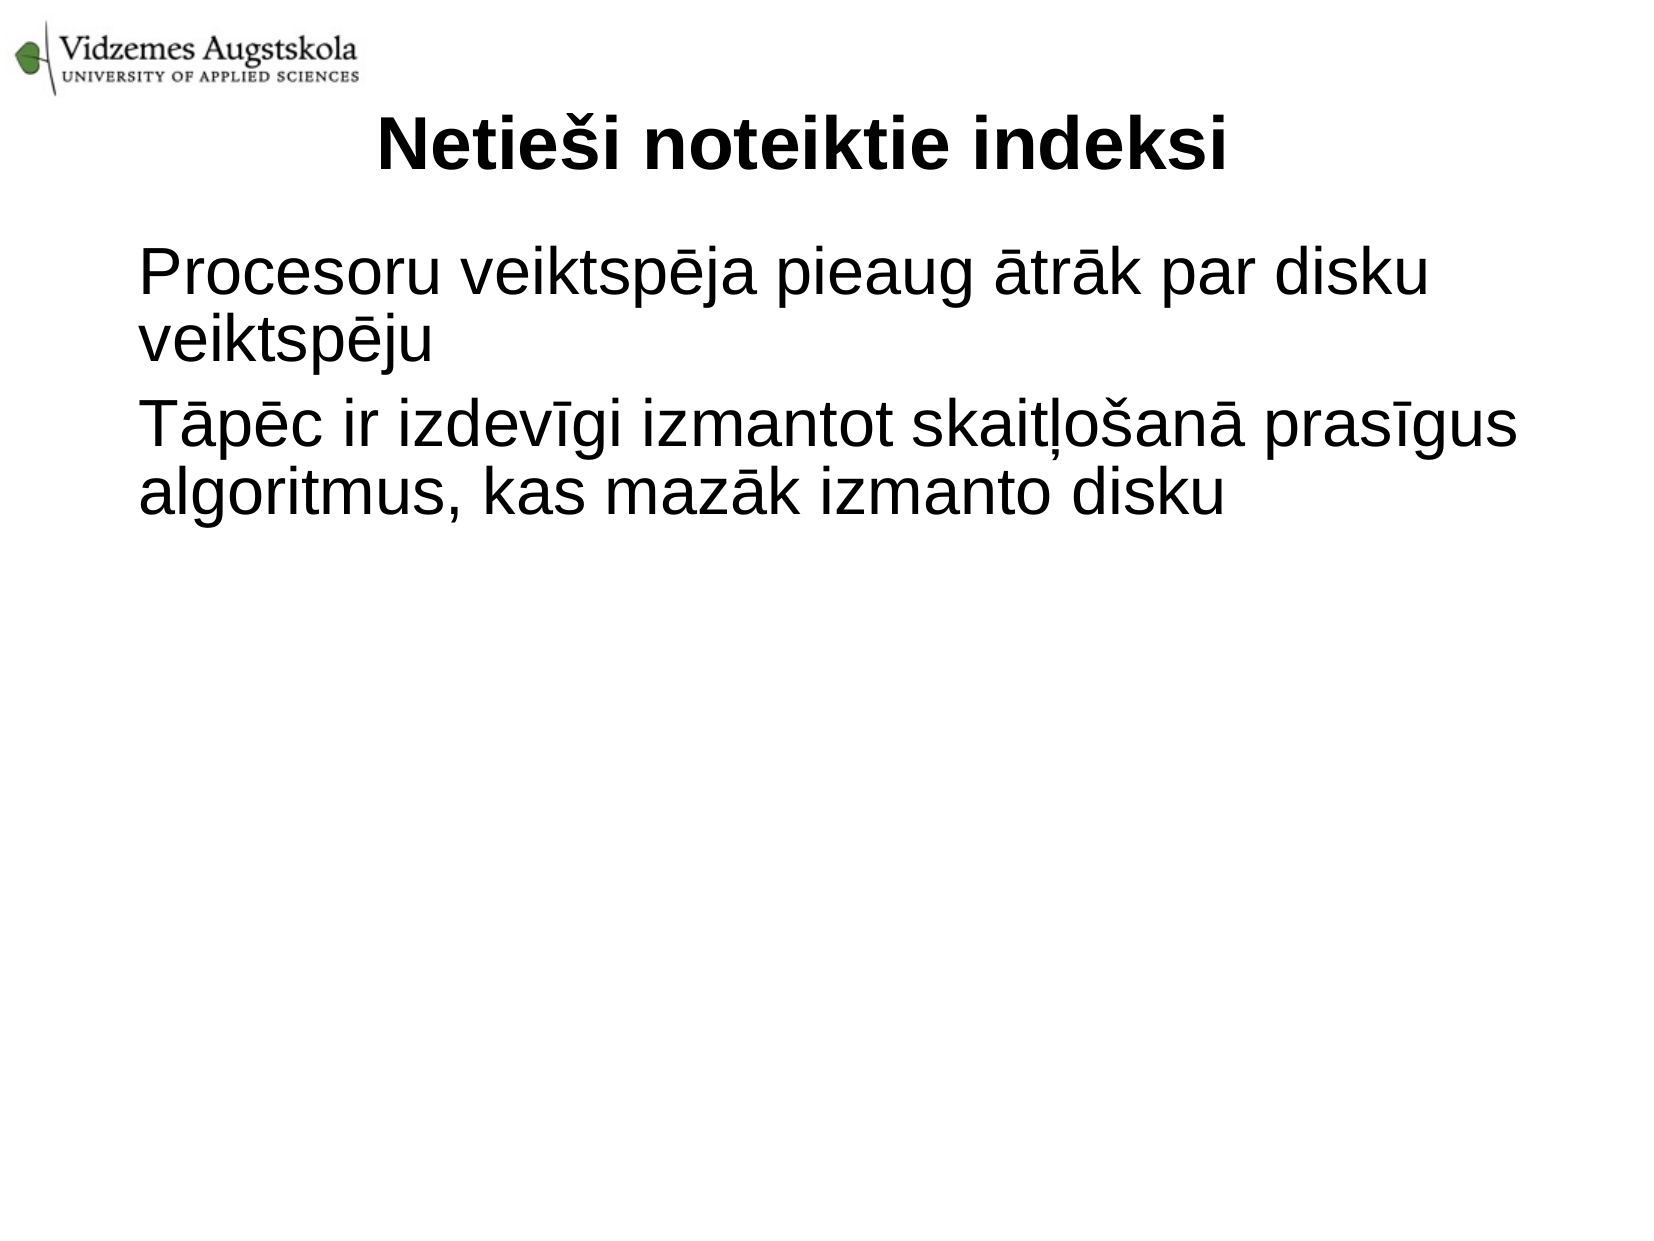

# Netieši noteiktie indeksi
Procesoru veiktspēja pieaug ātrāk par disku veiktspēju
Tāpēc ir izdevīgi izmantot skaitļošanā prasīgus algoritmus, kas mazāk izmanto disku